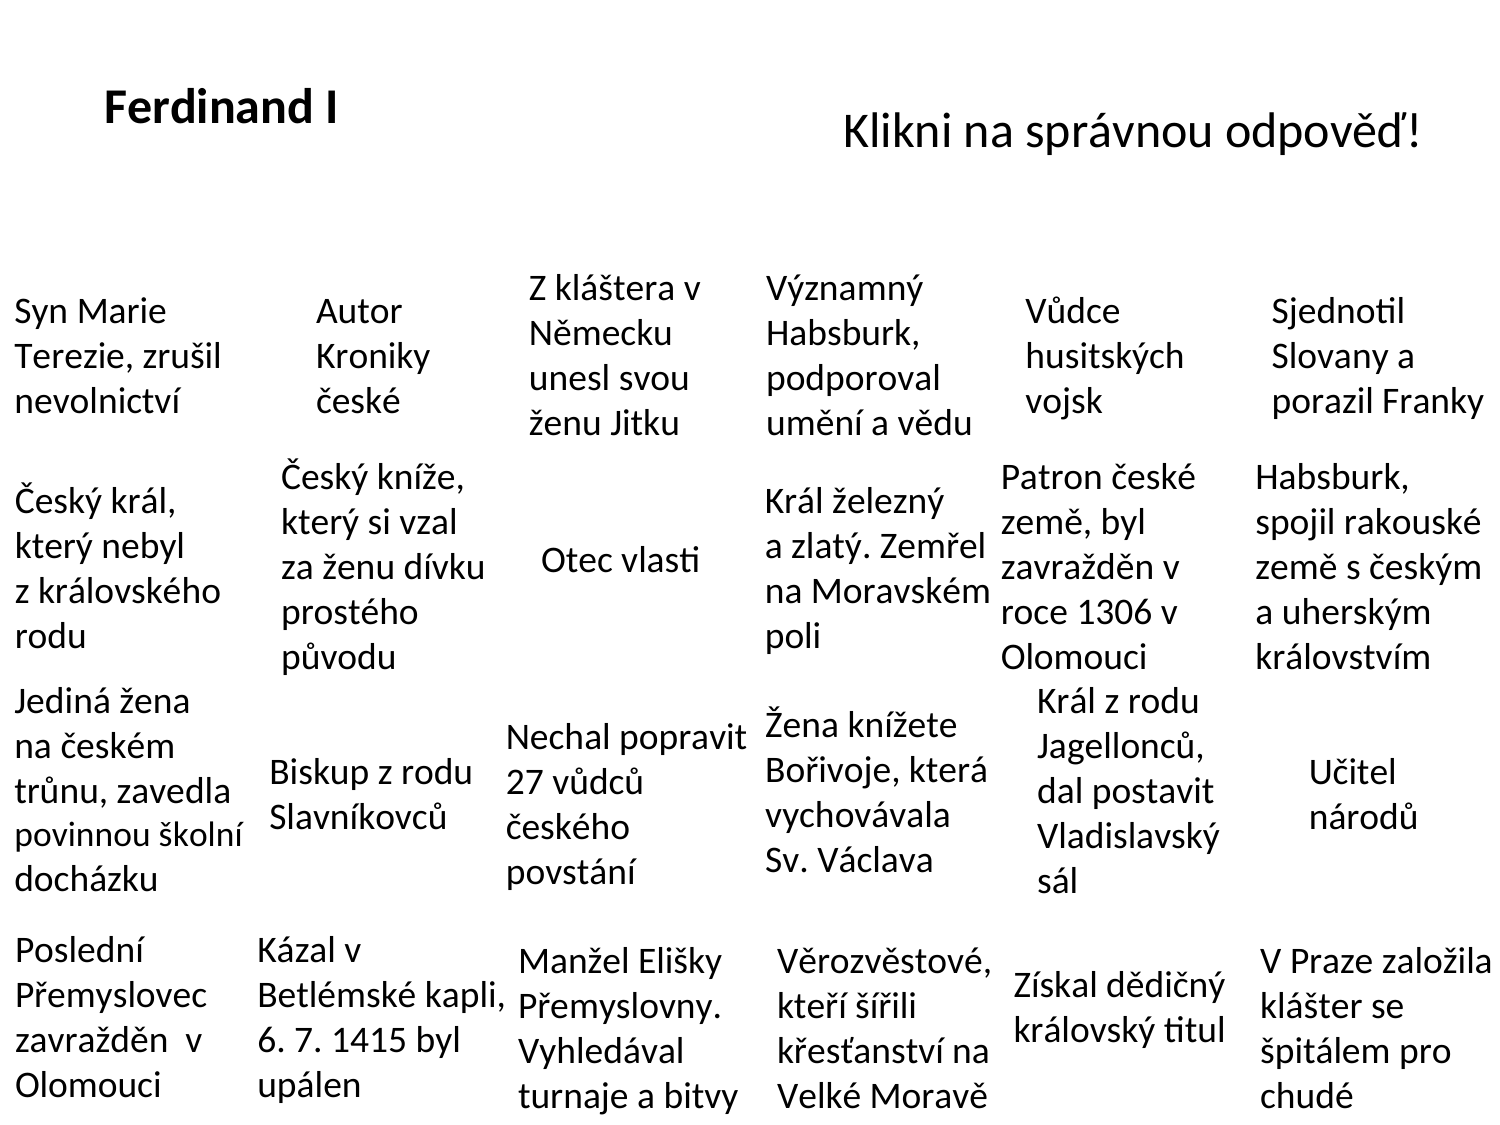

Ferdinand I
Klikni na správnou odpověď!
| | | | | | |
| --- | --- | --- | --- | --- | --- |
| | | | | | |
| | | | | | |
| | | | | | |
Z kláštera v
Německu
unesl svou
ženu Jitku
Významný
Habsburk,
podporoval
umění a vědu
Syn Marie
Terezie, zrušil
nevolnictví
Autor
Kroniky
české
Vůdce
husitských
vojsk
Sjednotil
Slovany a
porazil Franky
Český kníže,
který si vzal
za ženu dívku
prostého
původu
Patron české
země, byl
zavražděn v
roce 1306 v
Olomouci
Habsburk,
spojil rakouské
země s českým
a uherským
královstvím
Český král,
který nebyl
z královského
rodu
Král železný
a zlatý. Zemřel
na Moravském
poli
Otec vlasti
Jediná žena
na českém
trůnu, zavedla
povinnou školní
docházku
Král z rodu
Jagellonců,
dal postavit
Vladislavský
sál
Žena knížete
Bořivoje, která
vychovávala
Sv. Václava
Nechal popravit
27 vůdců
českého
povstání
Biskup z rodu
Slavníkovců
Učitel
národů
Poslední
Přemyslovec
zavražděn v
Olomouci
Kázal v
Betlémské kapli,
6. 7. 1415 byl
upálen
Manžel Elišky
Přemyslovny.
Vyhledával
turnaje a bitvy
Věrozvěstové,
kteří šířili
křesťanství na
Velké Moravě
 V Praze založila
 klášter se
 špitálem pro
 chudé
Získal dědičný
královský titul